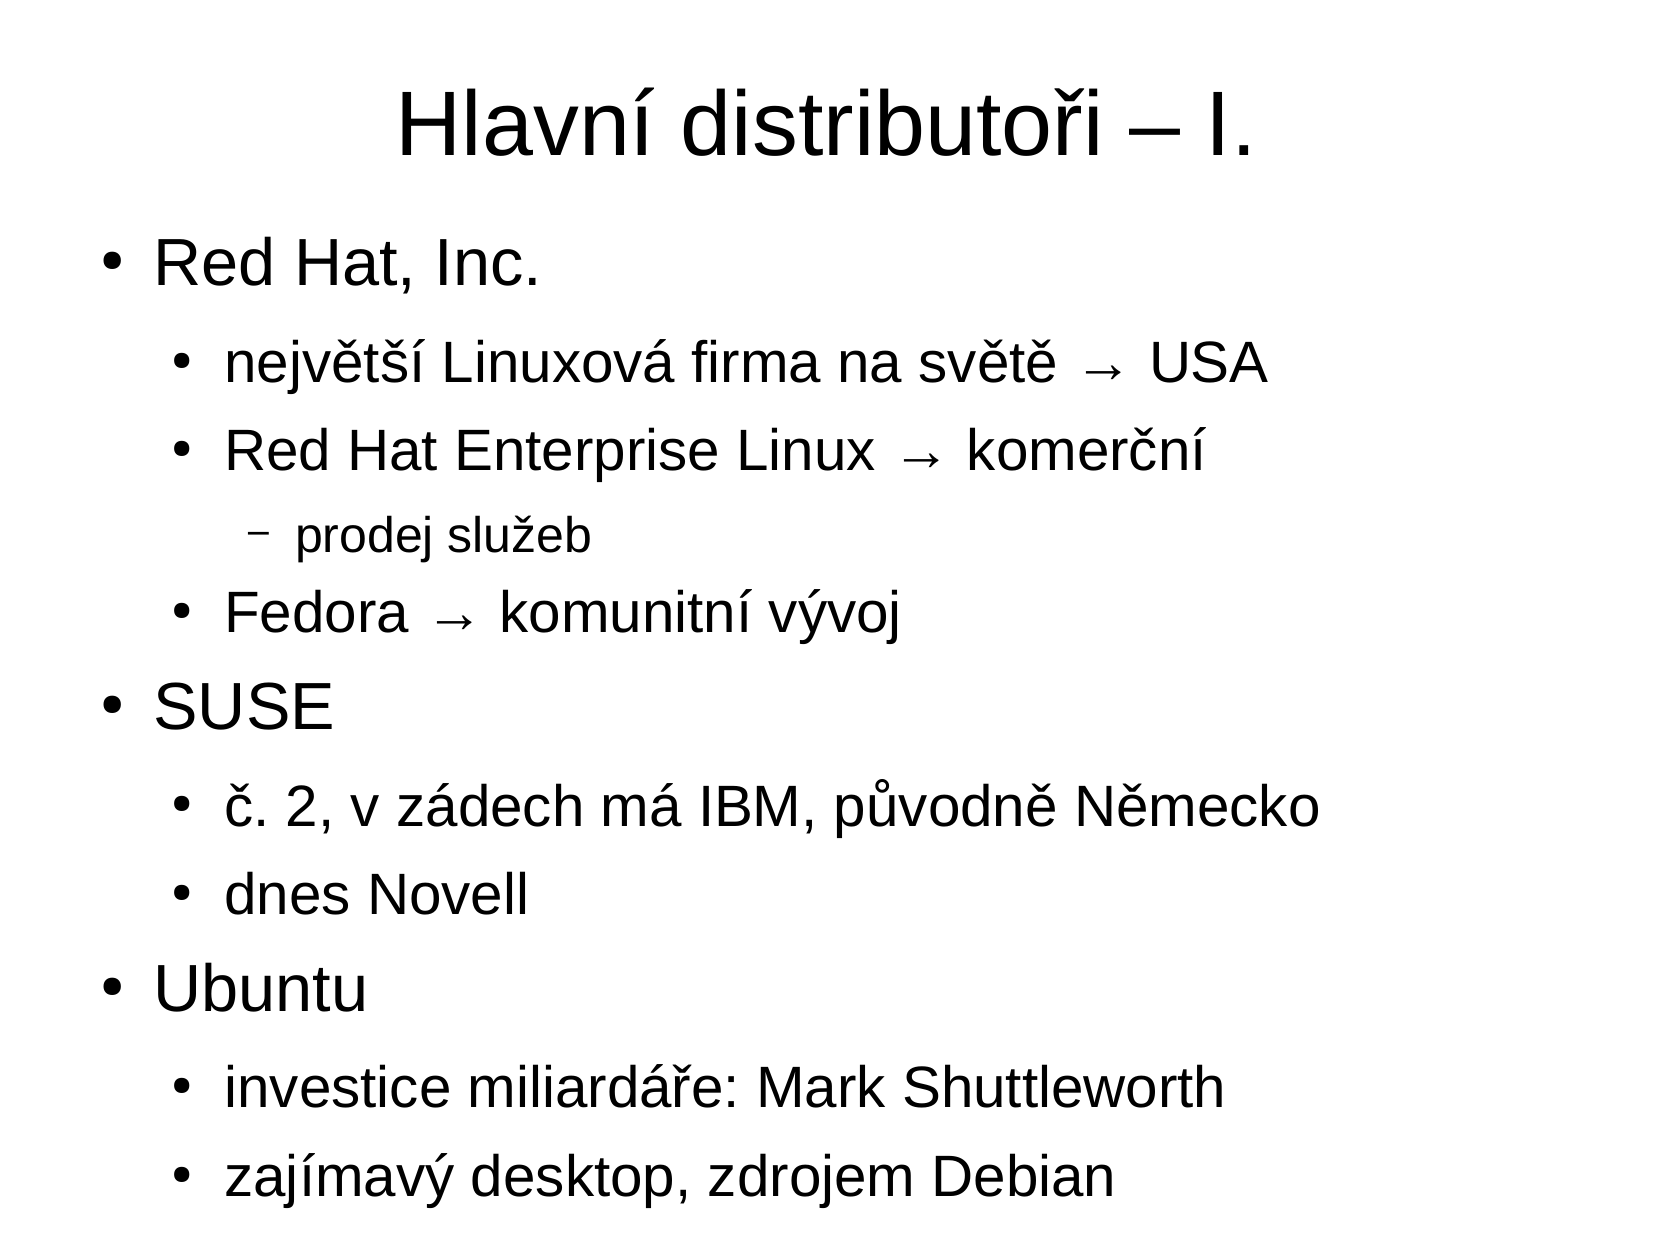

# Hlavní distributoři – I.
Red Hat, Inc.
největší Linuxová firma na světě → USA
Red Hat Enterprise Linux → komerční
prodej služeb
Fedora → komunitní vývoj
SUSE
č. 2, v zádech má IBM, původně Německo
dnes Novell
Ubuntu
investice miliardáře: Mark Shuttleworth
zajímavý desktop, zdrojem Debian